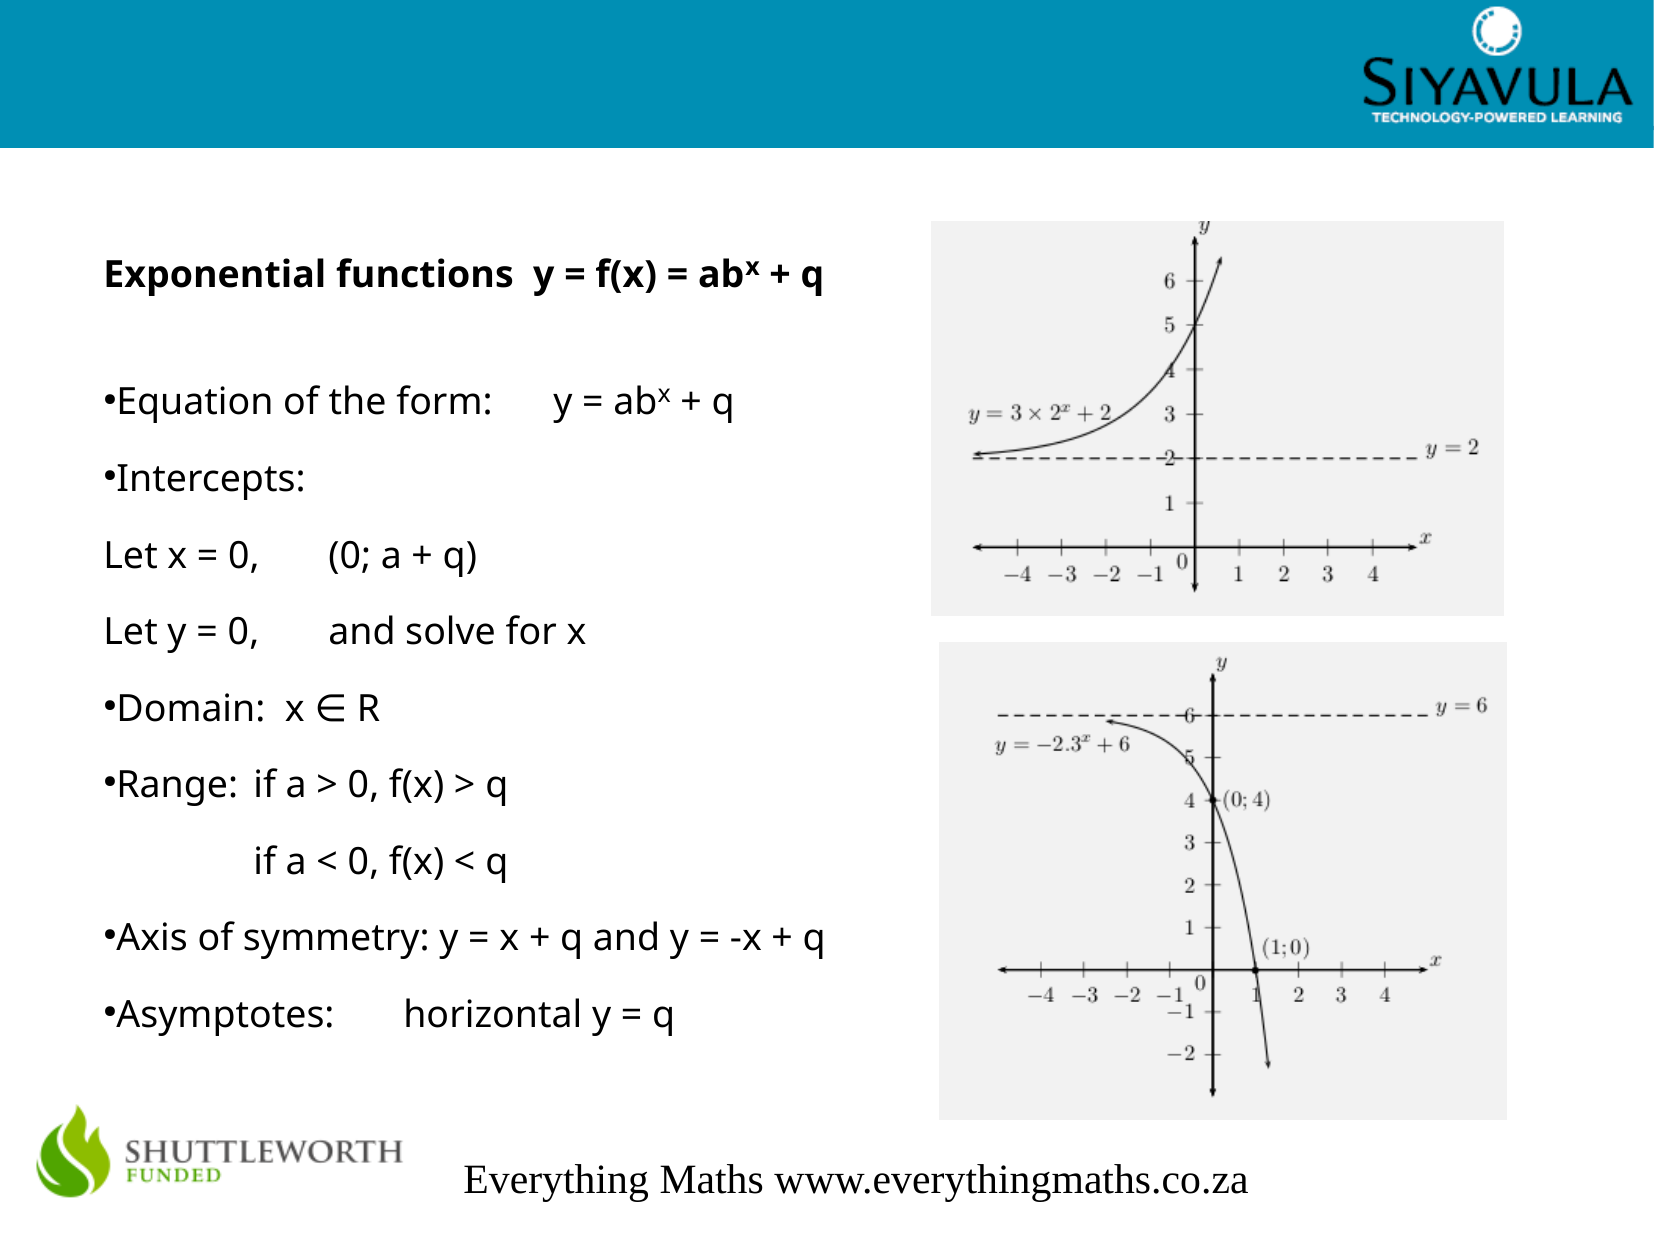

Exponential functions y = f(x) = abx + q
Equation of the form:	y = abx + q
Intercepts:
Let x = 0,	(0; a + q)
Let y = 0,	and solve for x
Domain: x ∈ R
Range: 	if a > 0, f(x) > q
		if a < 0, f(x) < q
Axis of symmetry: y = x + q and y = -x + q
Asymptotes: 	horizontal y = q
Everything Maths www.everythingmaths.co.za